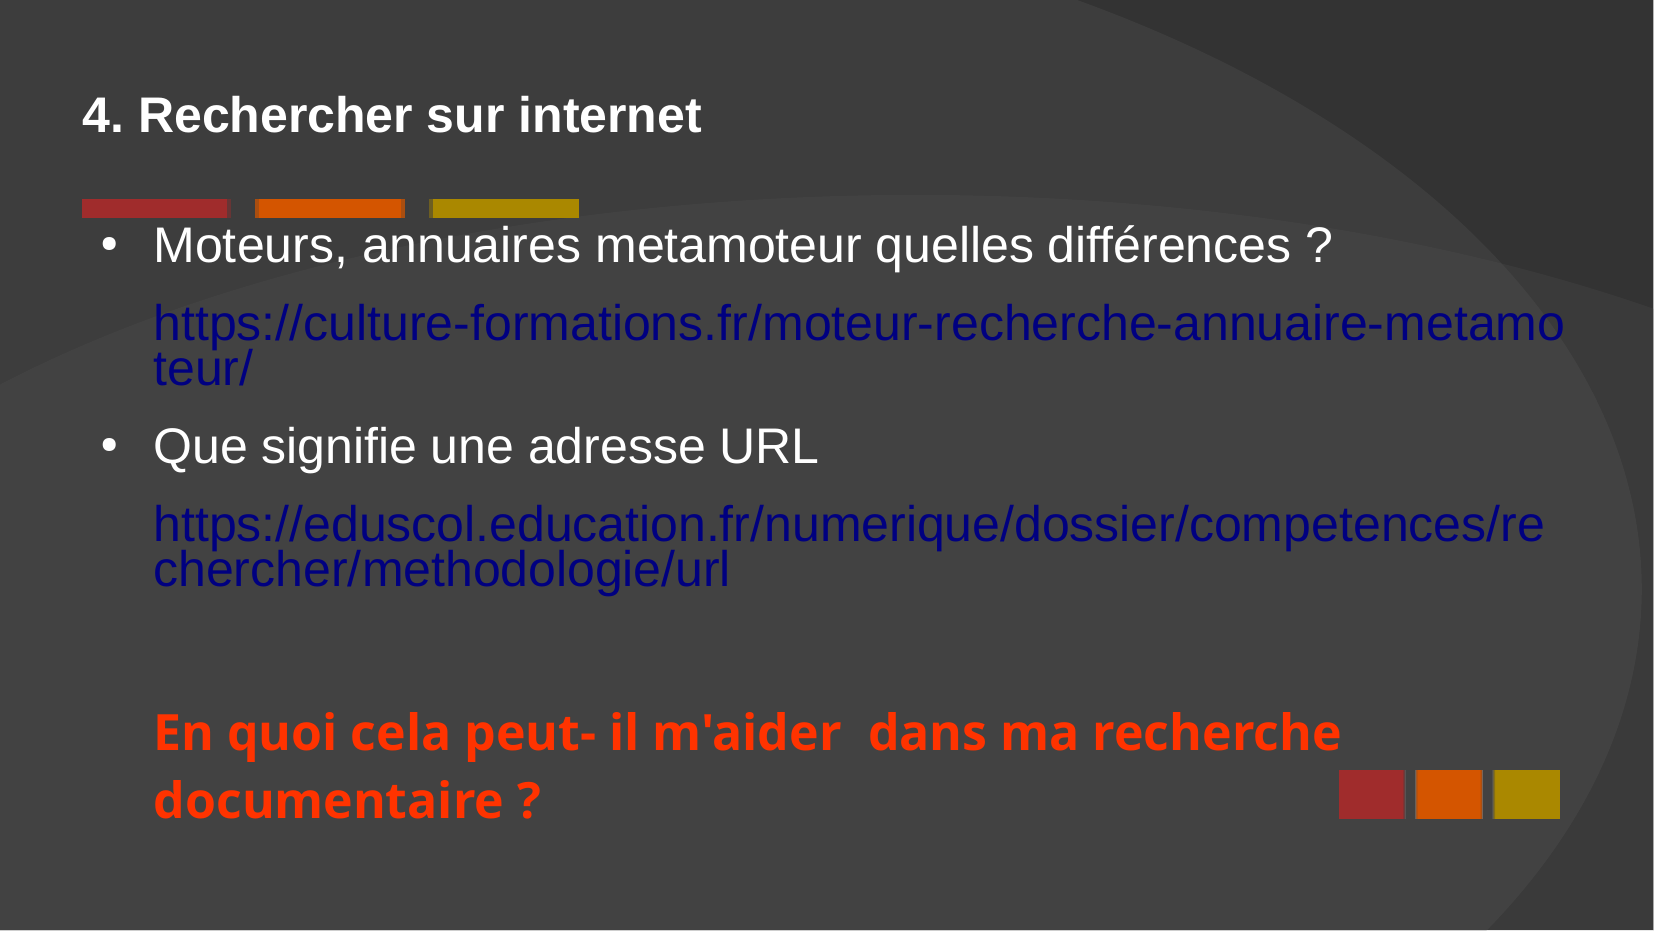

# 4. Rechercher sur internet
Moteurs, annuaires metamoteur quelles différences ?
https://culture-formations.fr/moteur-recherche-annuaire-metamoteur/
Que signifie une adresse URL
https://eduscol.education.fr/numerique/dossier/competences/rechercher/methodologie/url
En quoi cela peut- il m'aider dans ma recherche documentaire ?